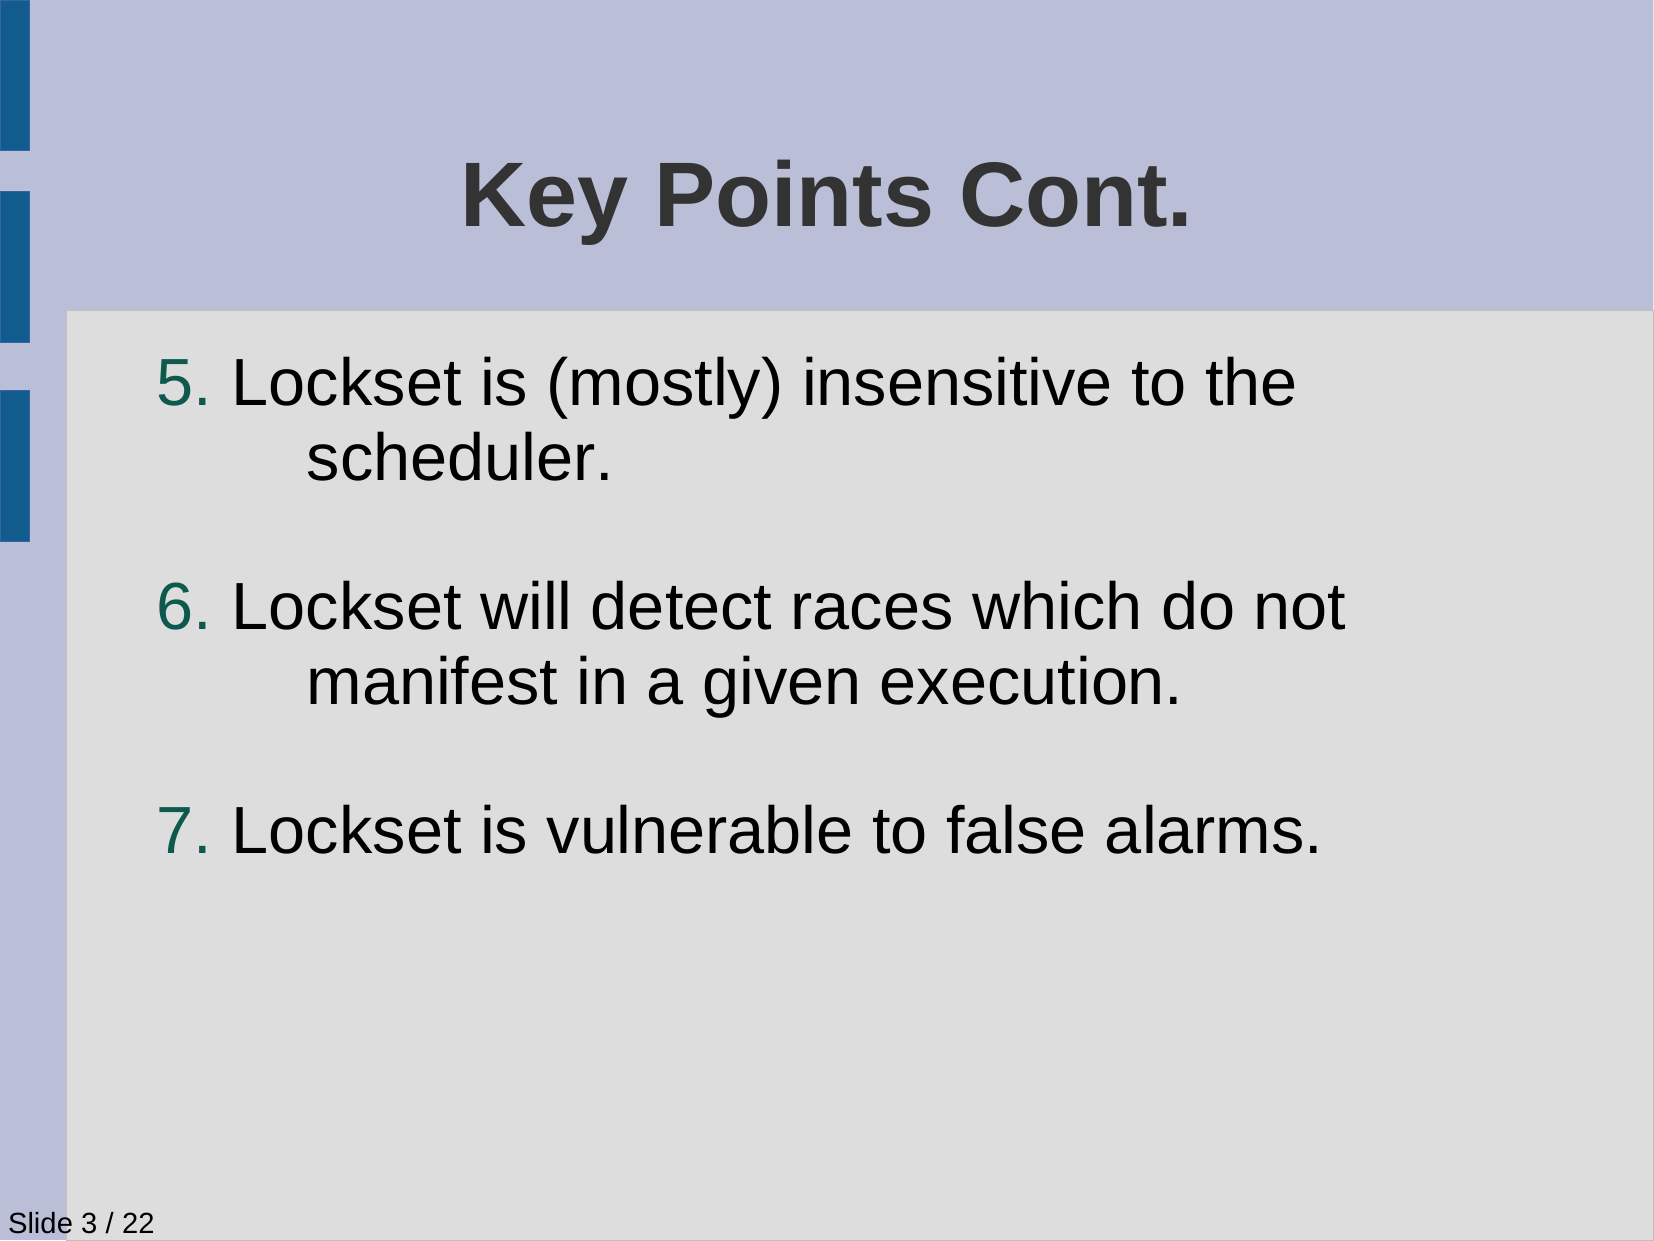

# Key Points Cont.
Lockset is (mostly) insensitive to the scheduler.
Lockset will detect races which do not manifest in a given execution.
Lockset is vulnerable to false alarms.
Slide 3 / 22